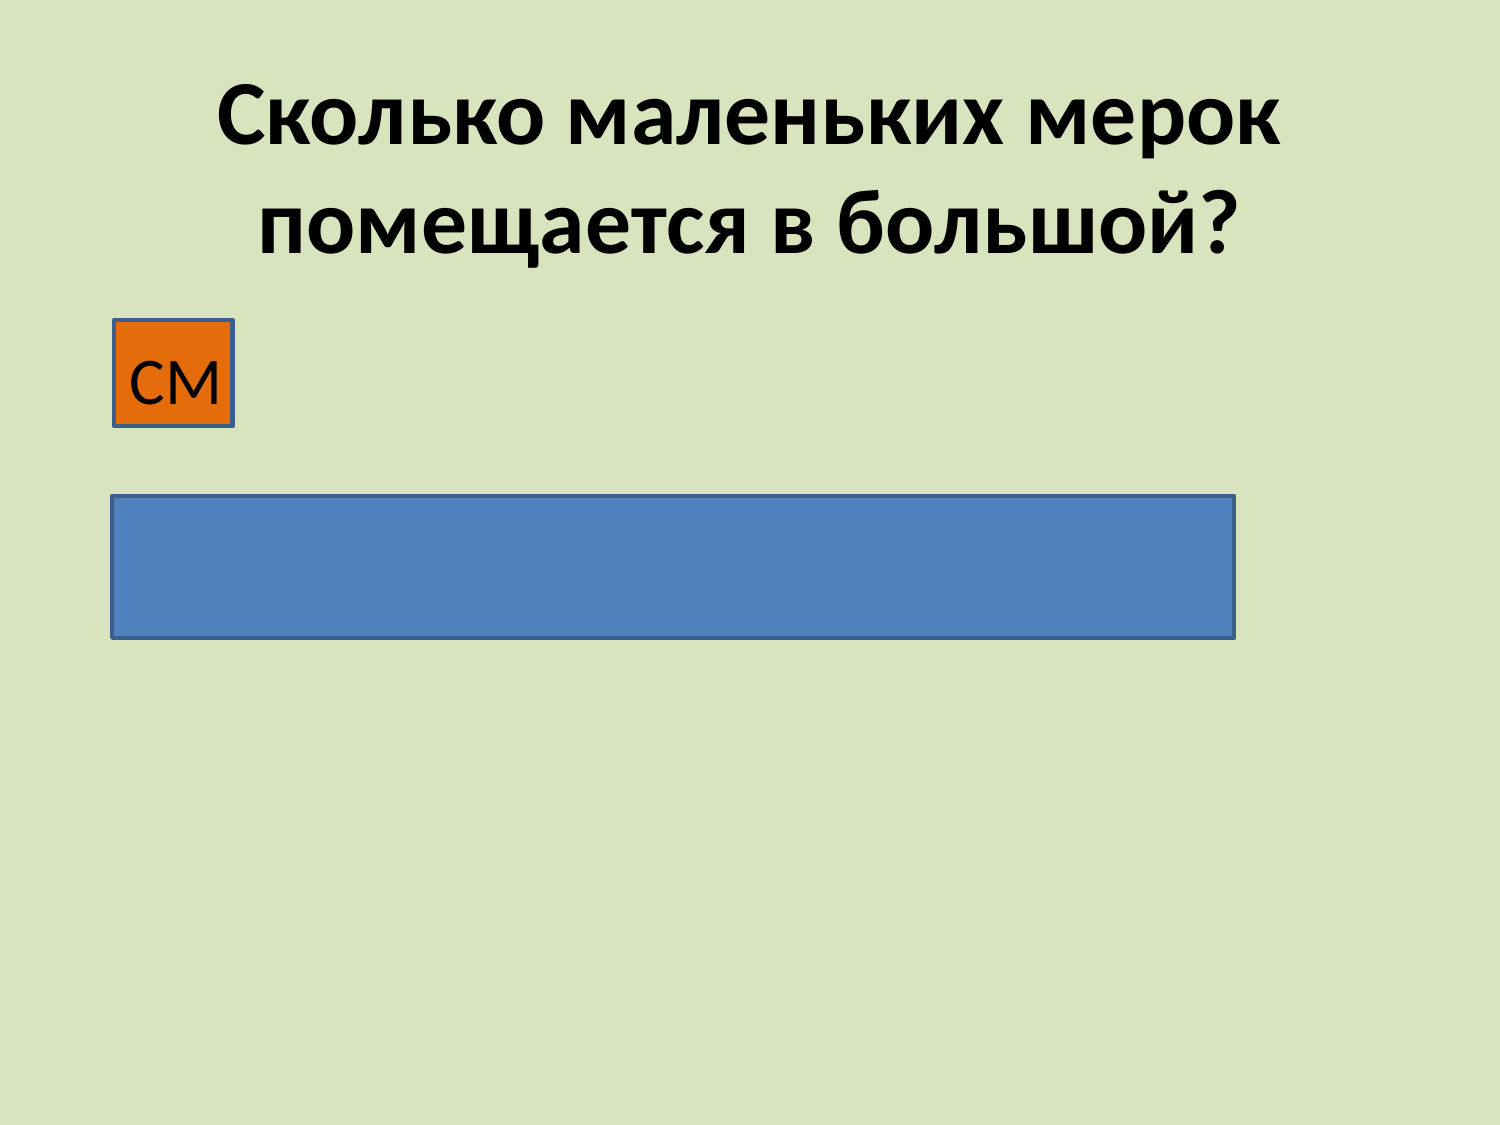

# Сколько маленьких мерок помещается в большой?
 СМ